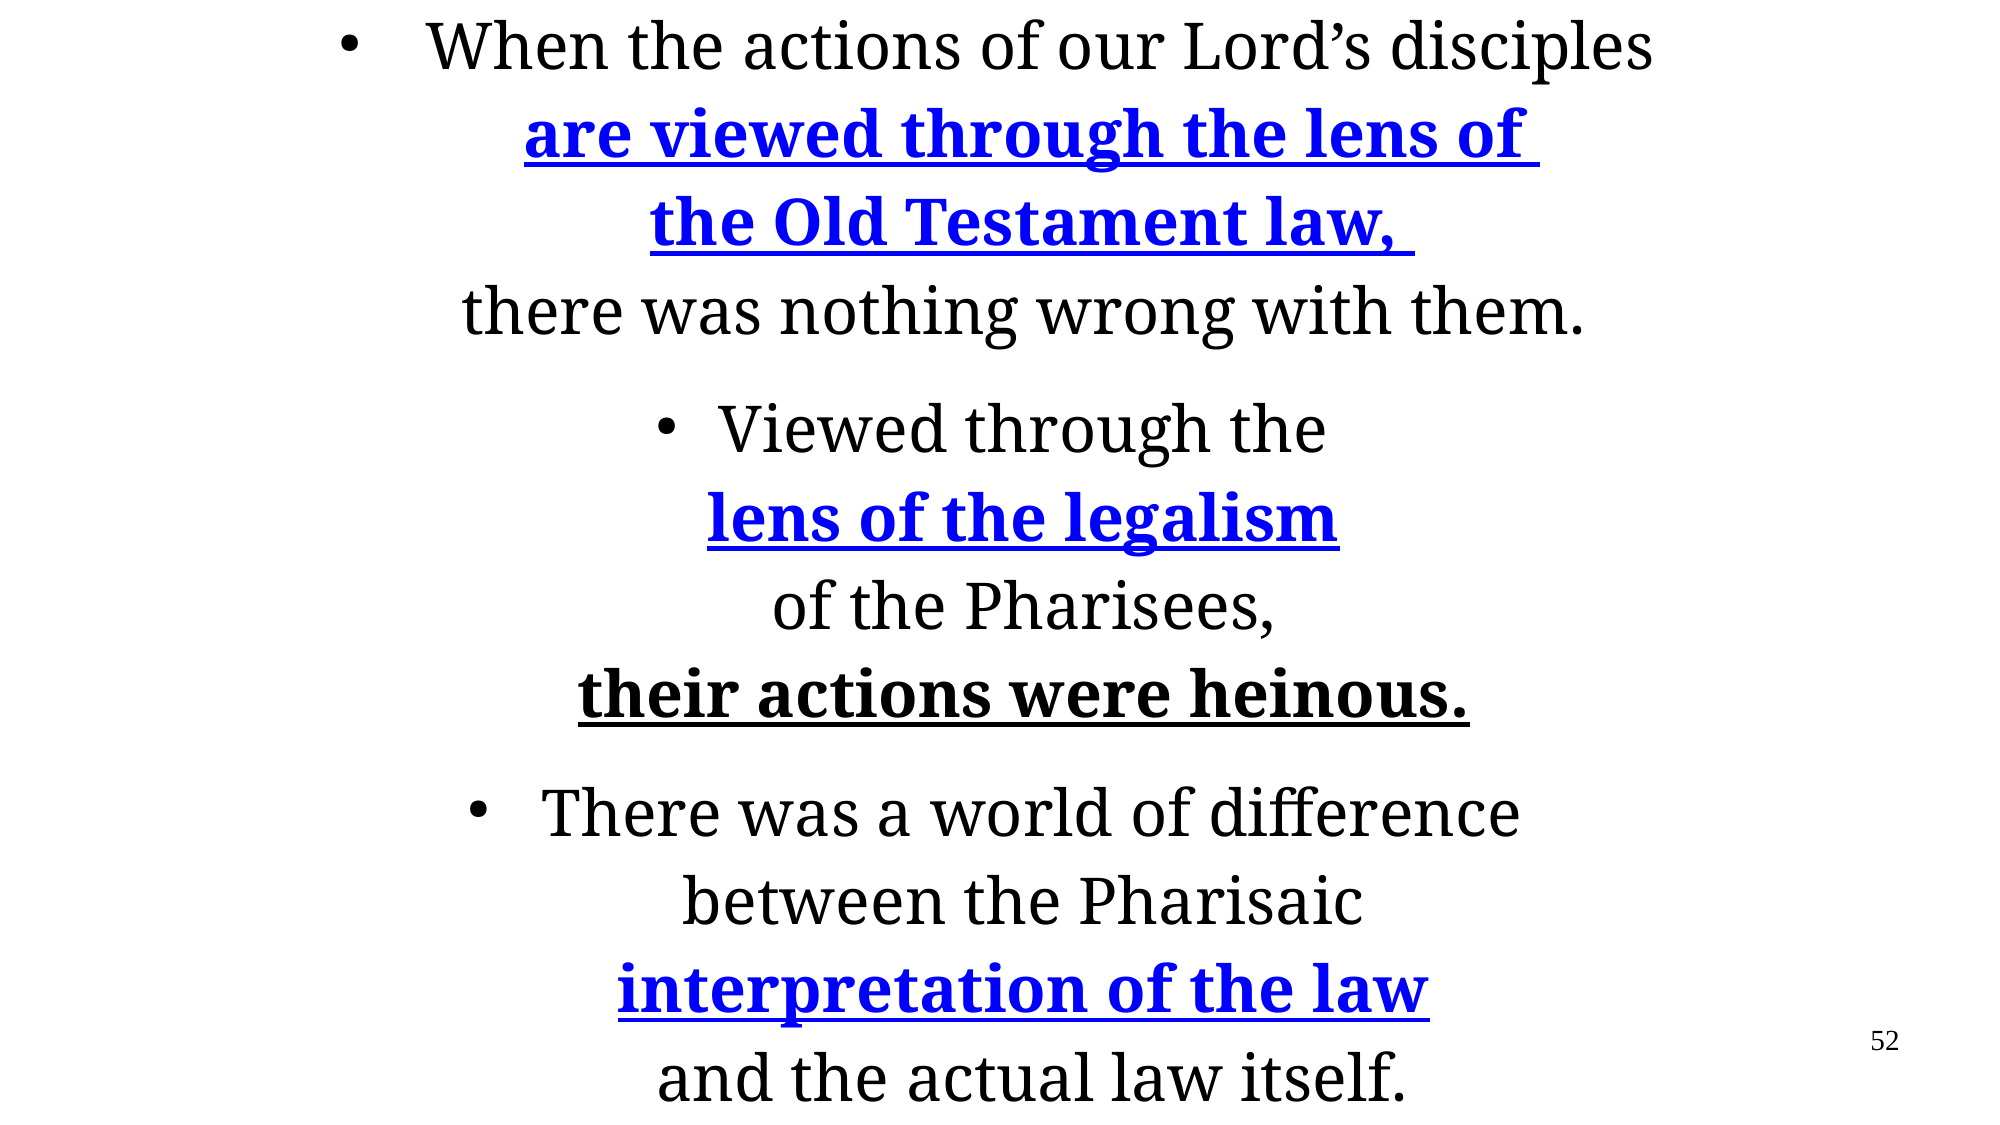

# When the actions of our Lord’s disciples are viewed through the lens of the Old Testament law, there was nothing wrong with them.
Viewed through the
lens of the legalism
of the Pharisees,
their actions were heinous.
 There was a world of difference
between the Pharisaic
interpretation of the law
and the actual law itself.
52